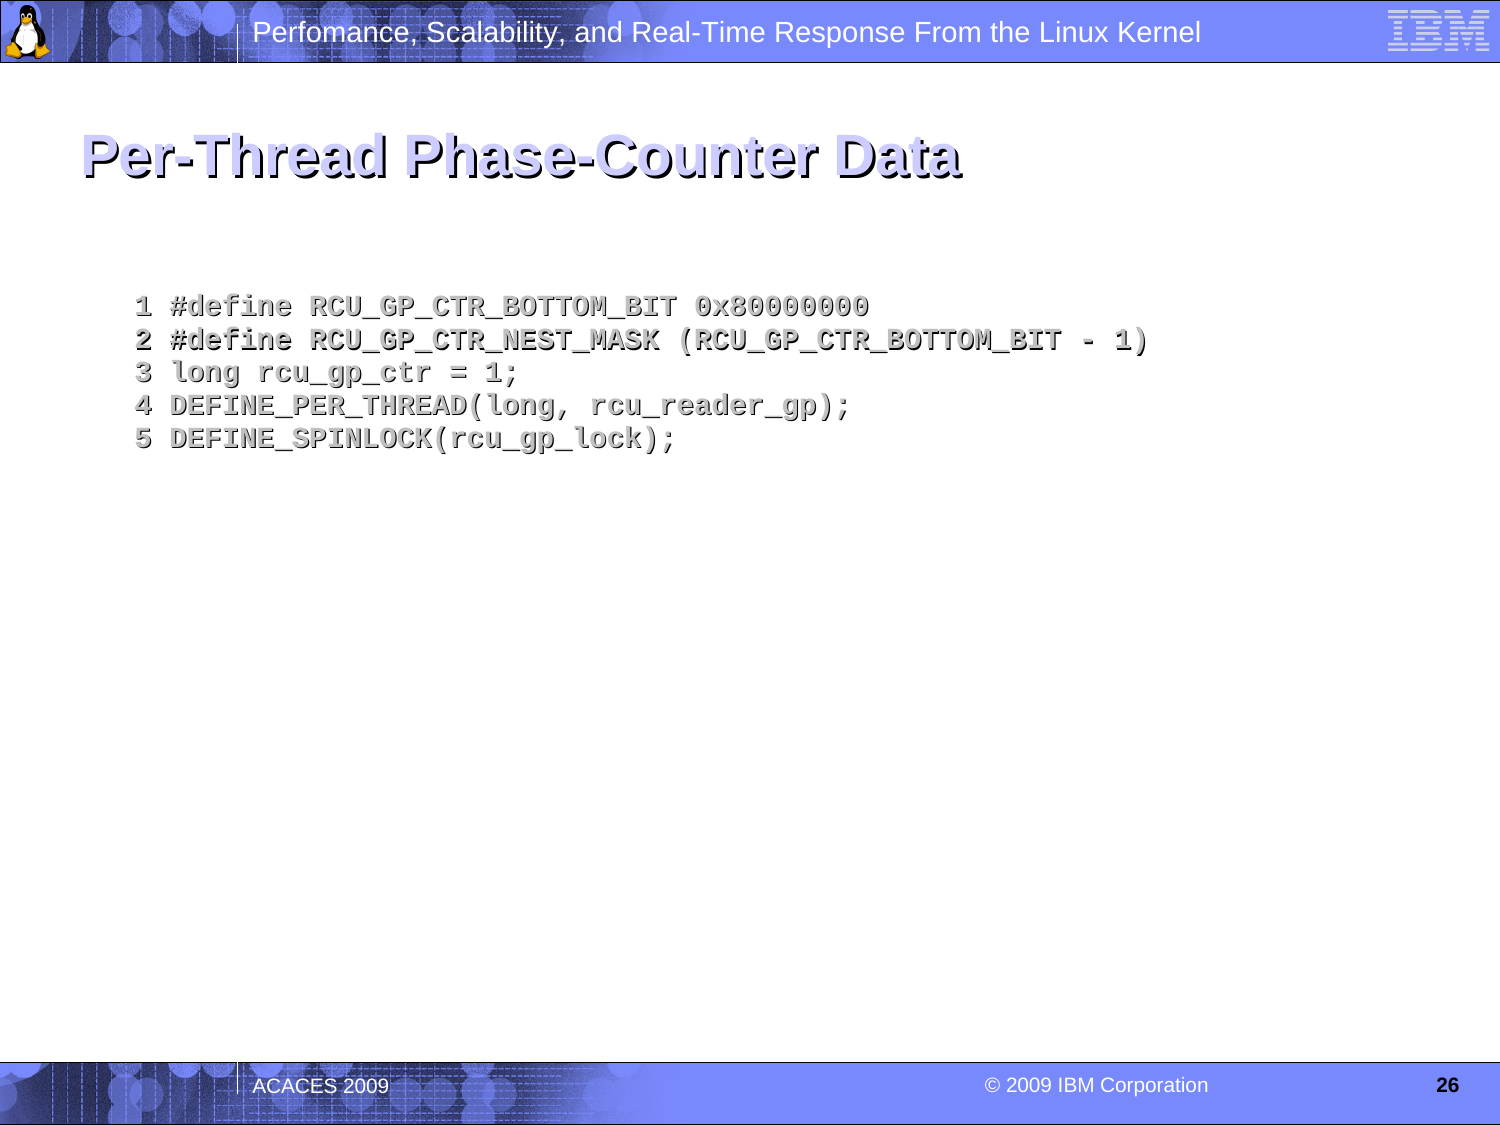

# Per-Thread Phase-Counter Data
 1 #define RCU_GP_CTR_BOTTOM_BIT 0x80000000
 2 #define RCU_GP_CTR_NEST_MASK (RCU_GP_CTR_BOTTOM_BIT - 1)
 3 long rcu_gp_ctr = 1;
 4 DEFINE_PER_THREAD(long, rcu_reader_gp);
 5 DEFINE_SPINLOCK(rcu_gp_lock);
26